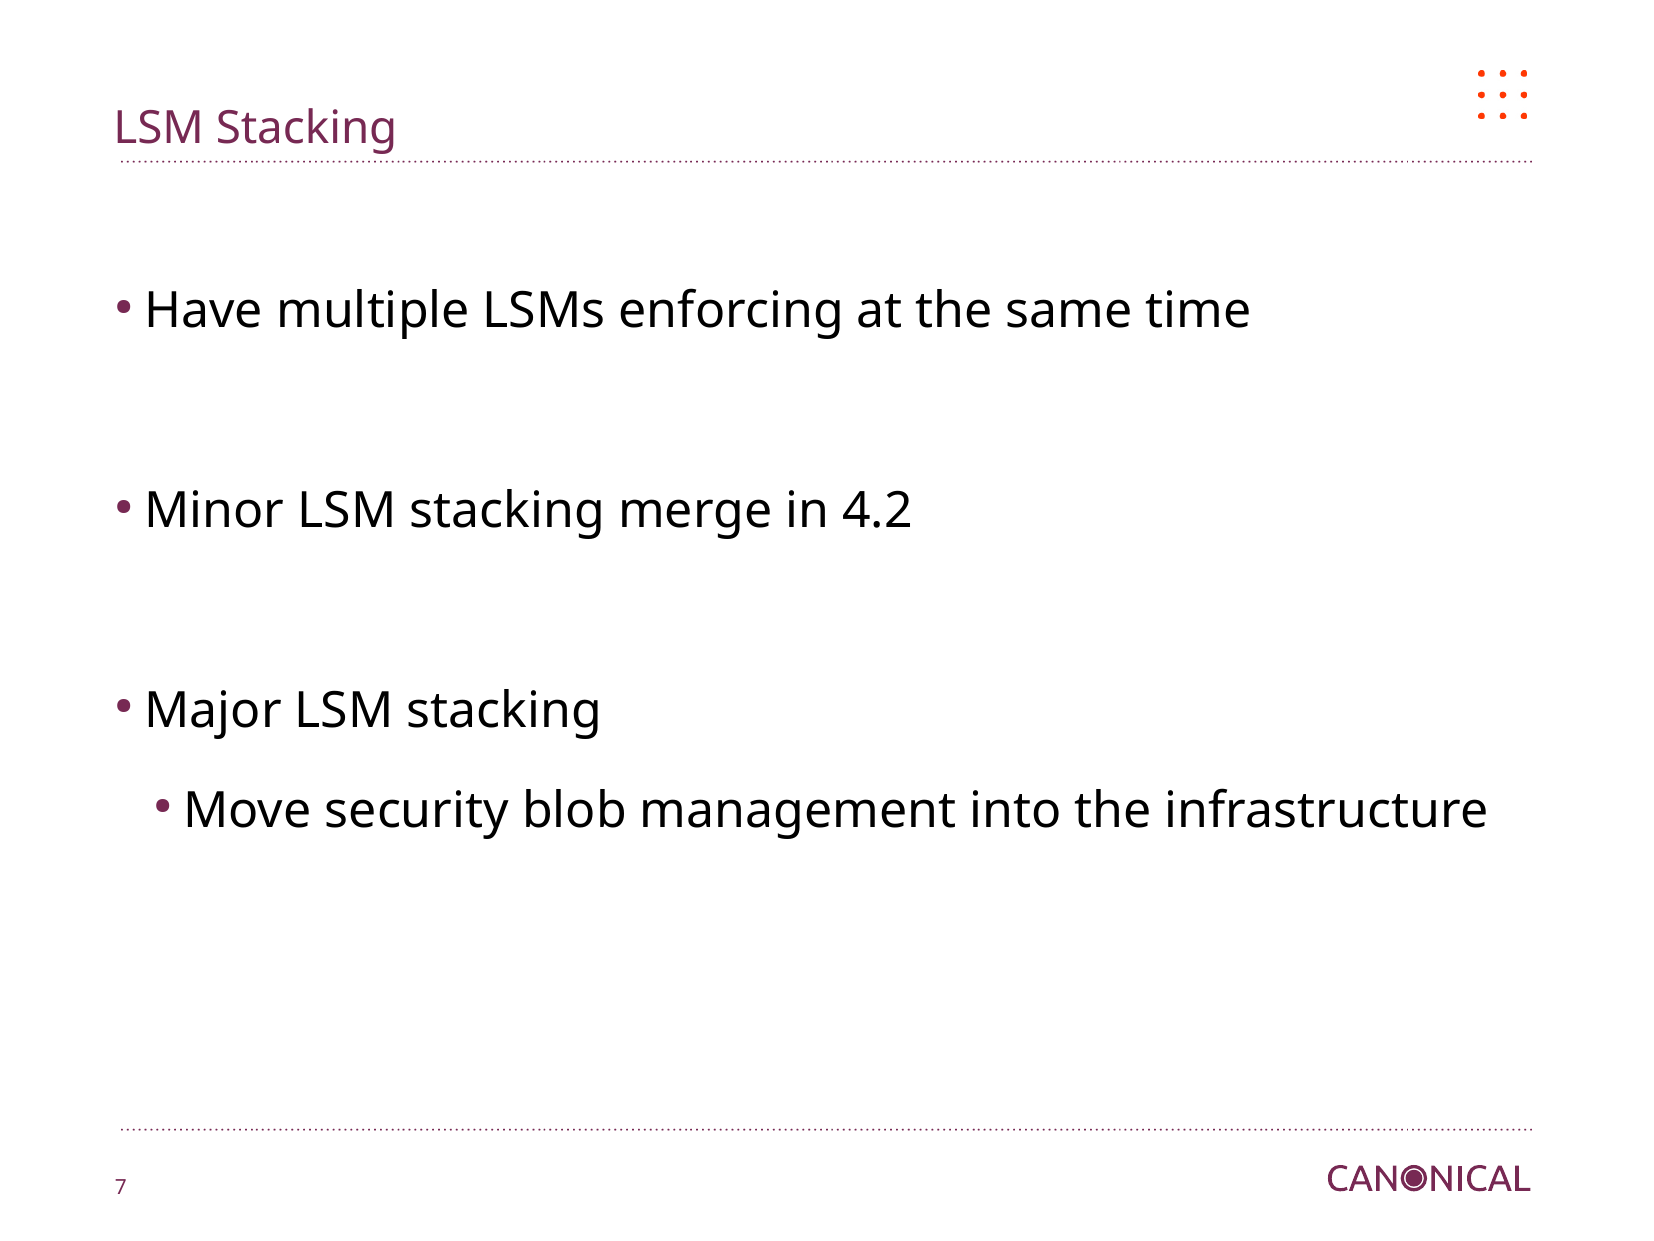

# LSM Stacking
Have multiple LSMs enforcing at the same time
Minor LSM stacking merge in 4.2
Major LSM stacking
Move security blob management into the infrastructure